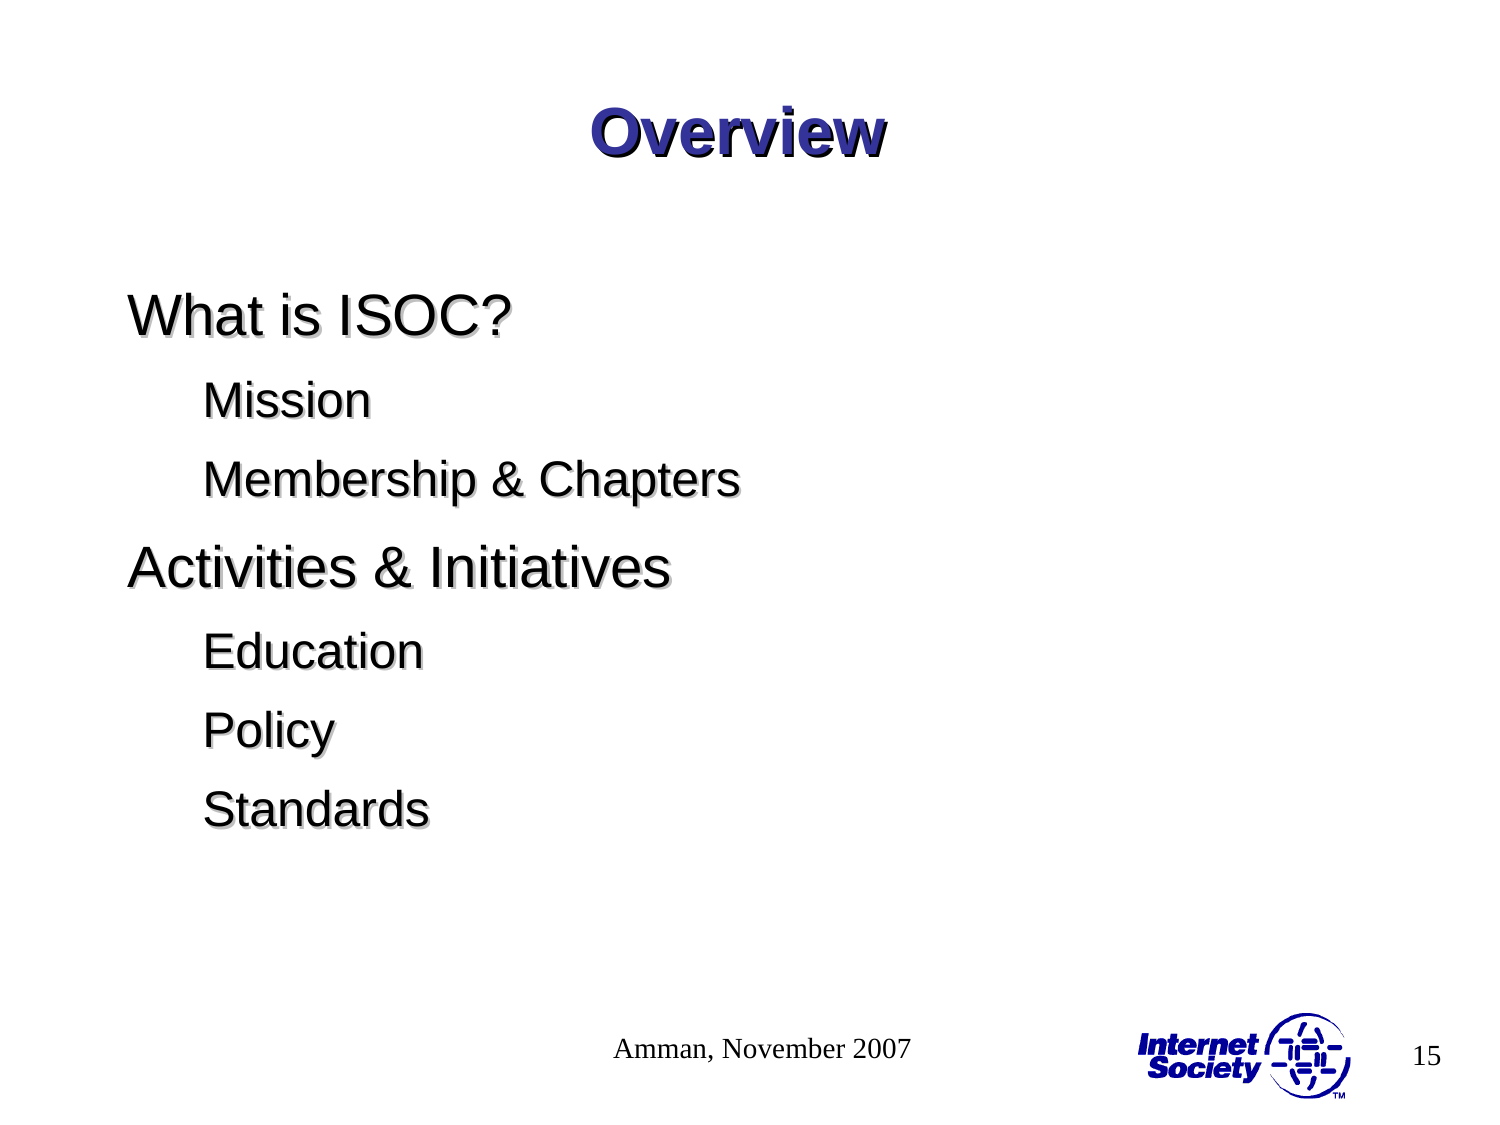

# Overview
What is ISOC?
Mission
Membership & Chapters
Activities & Initiatives
Education
Policy
Standards